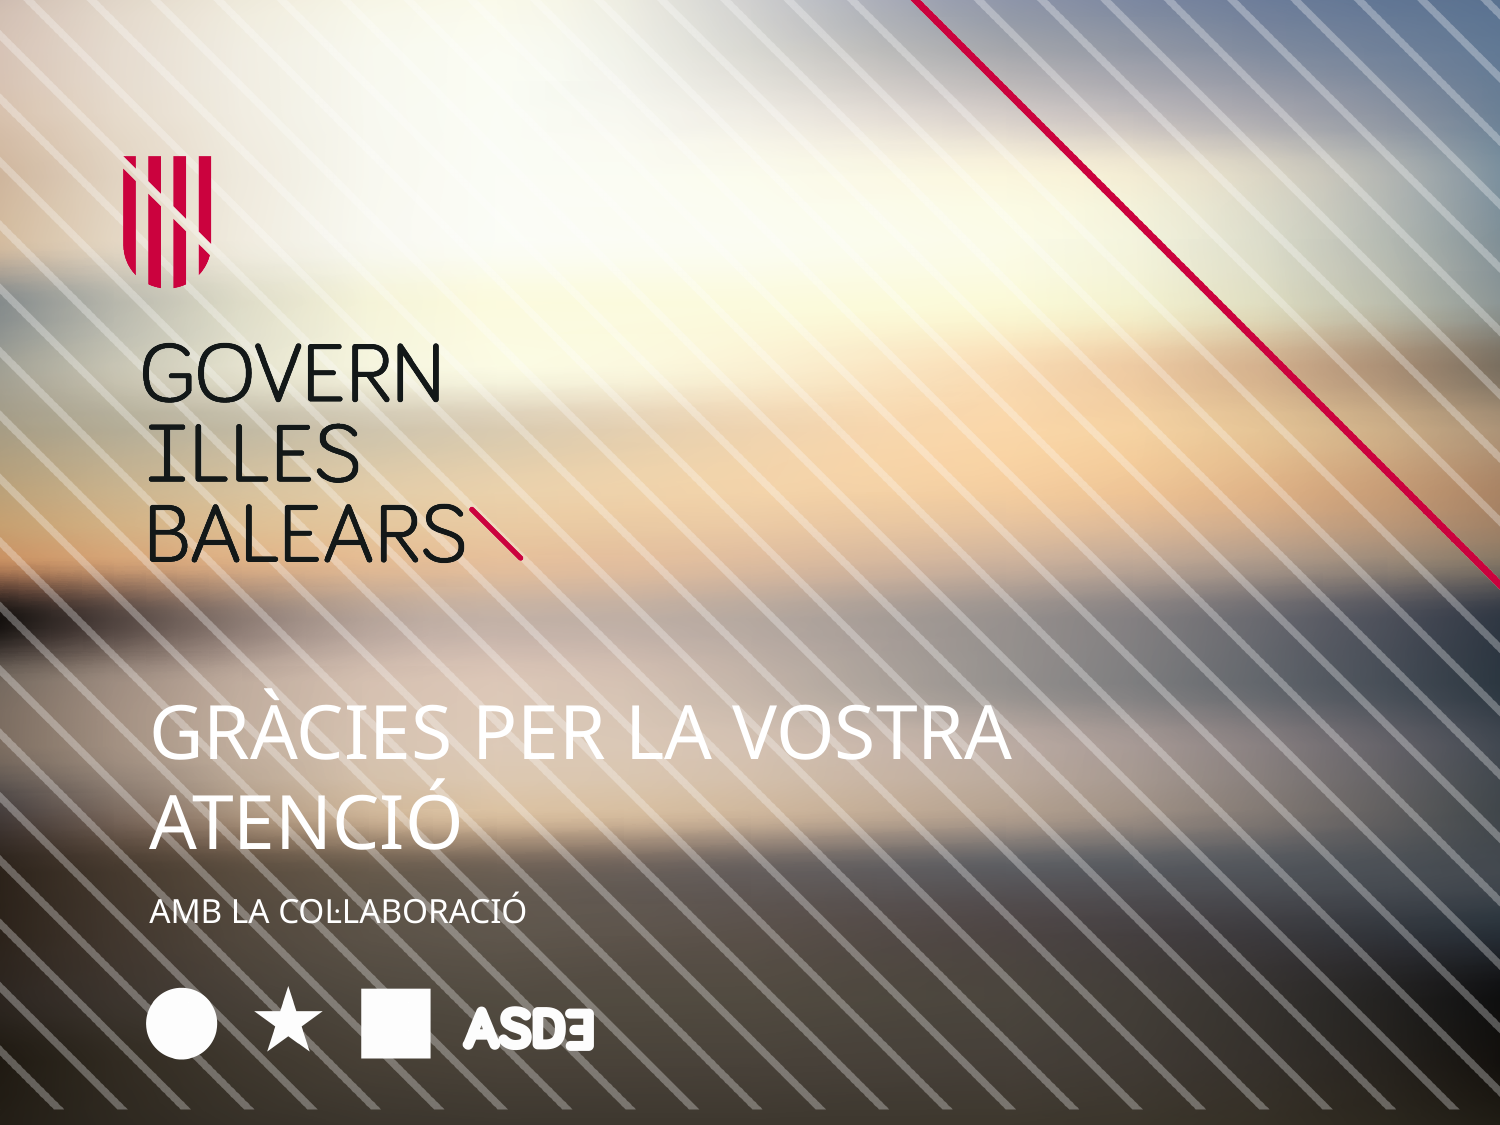

GRÀCIES PER LA VOSTRA ATENCIÓ
AMB LA COL·LABORACIÓ